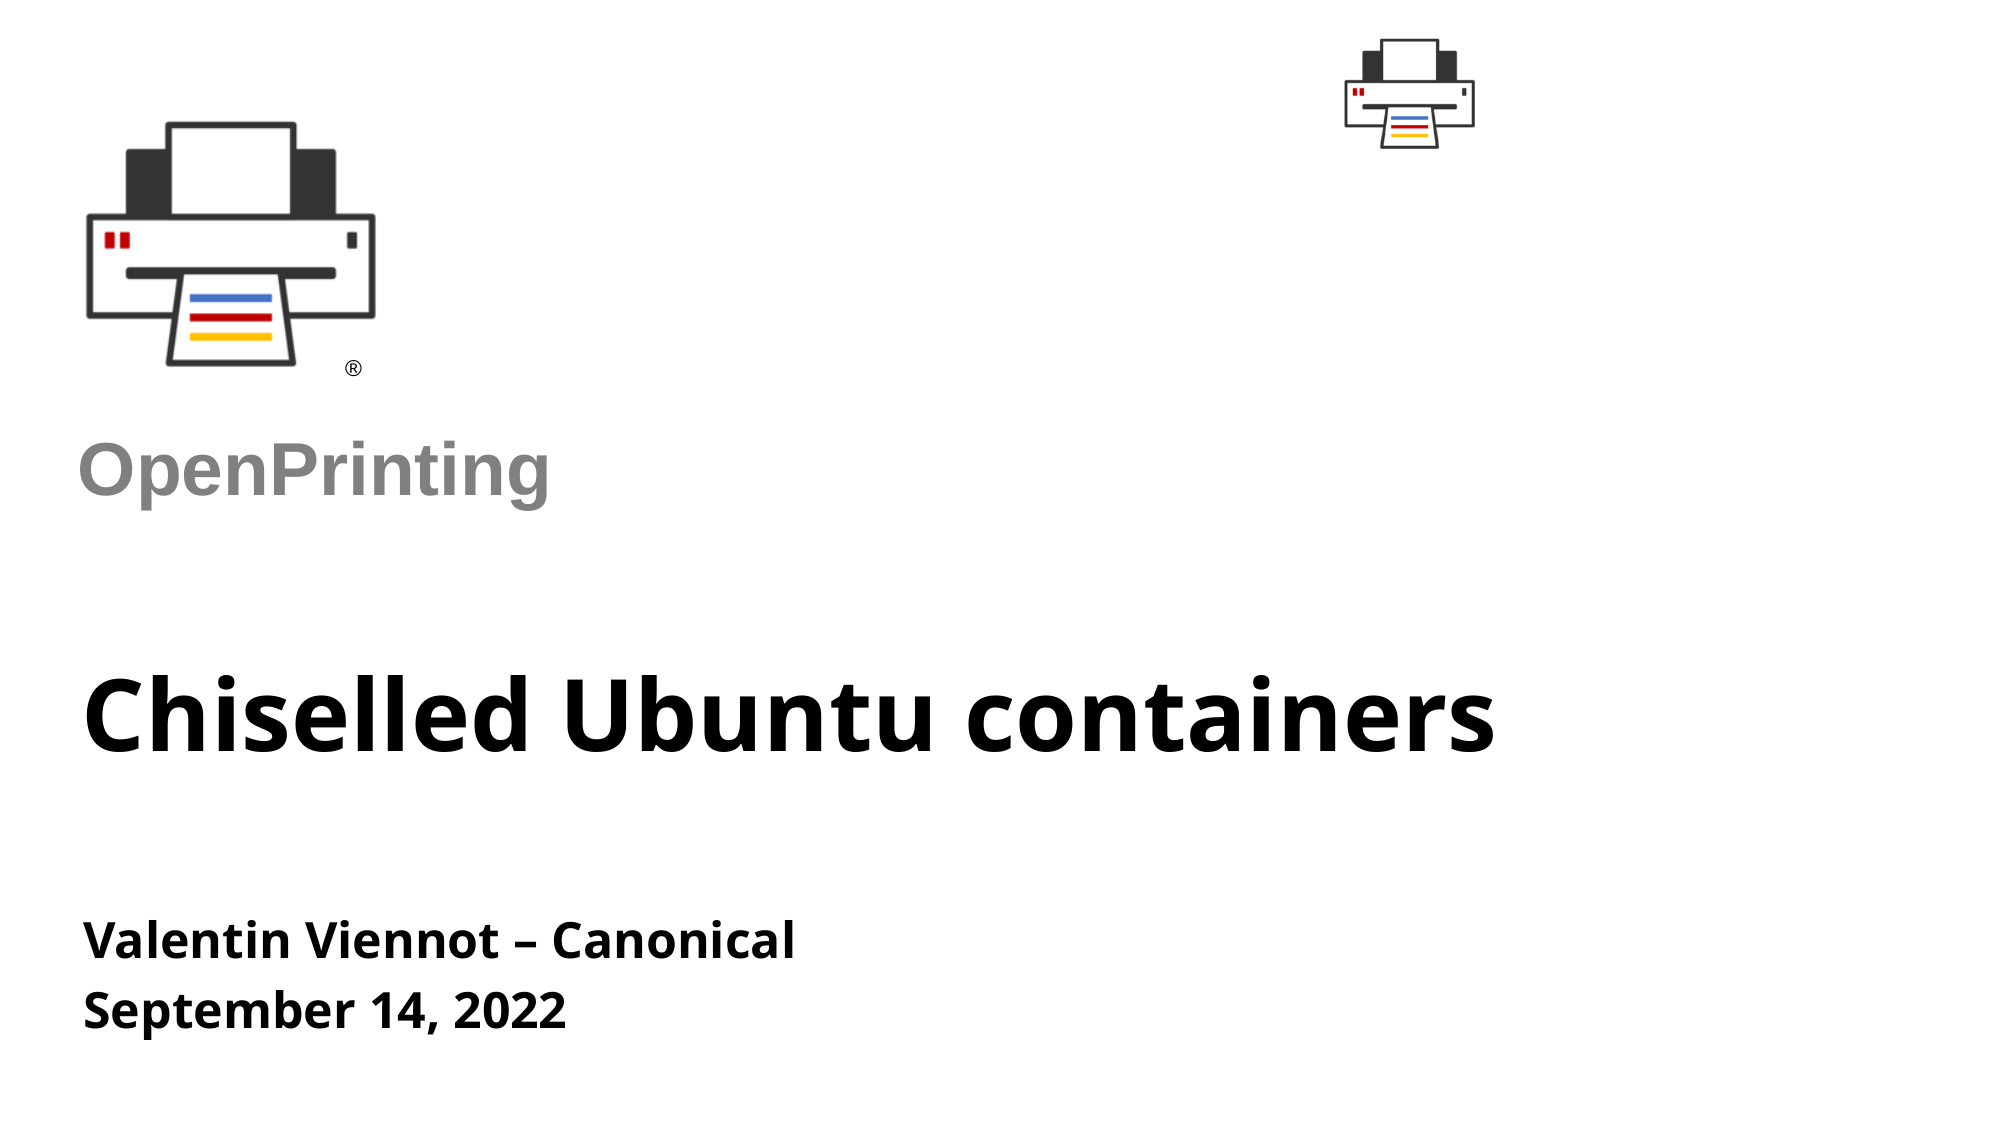

Chiselled Ubuntu containers
Valentin Viennot – Canonical
September 14, 2022